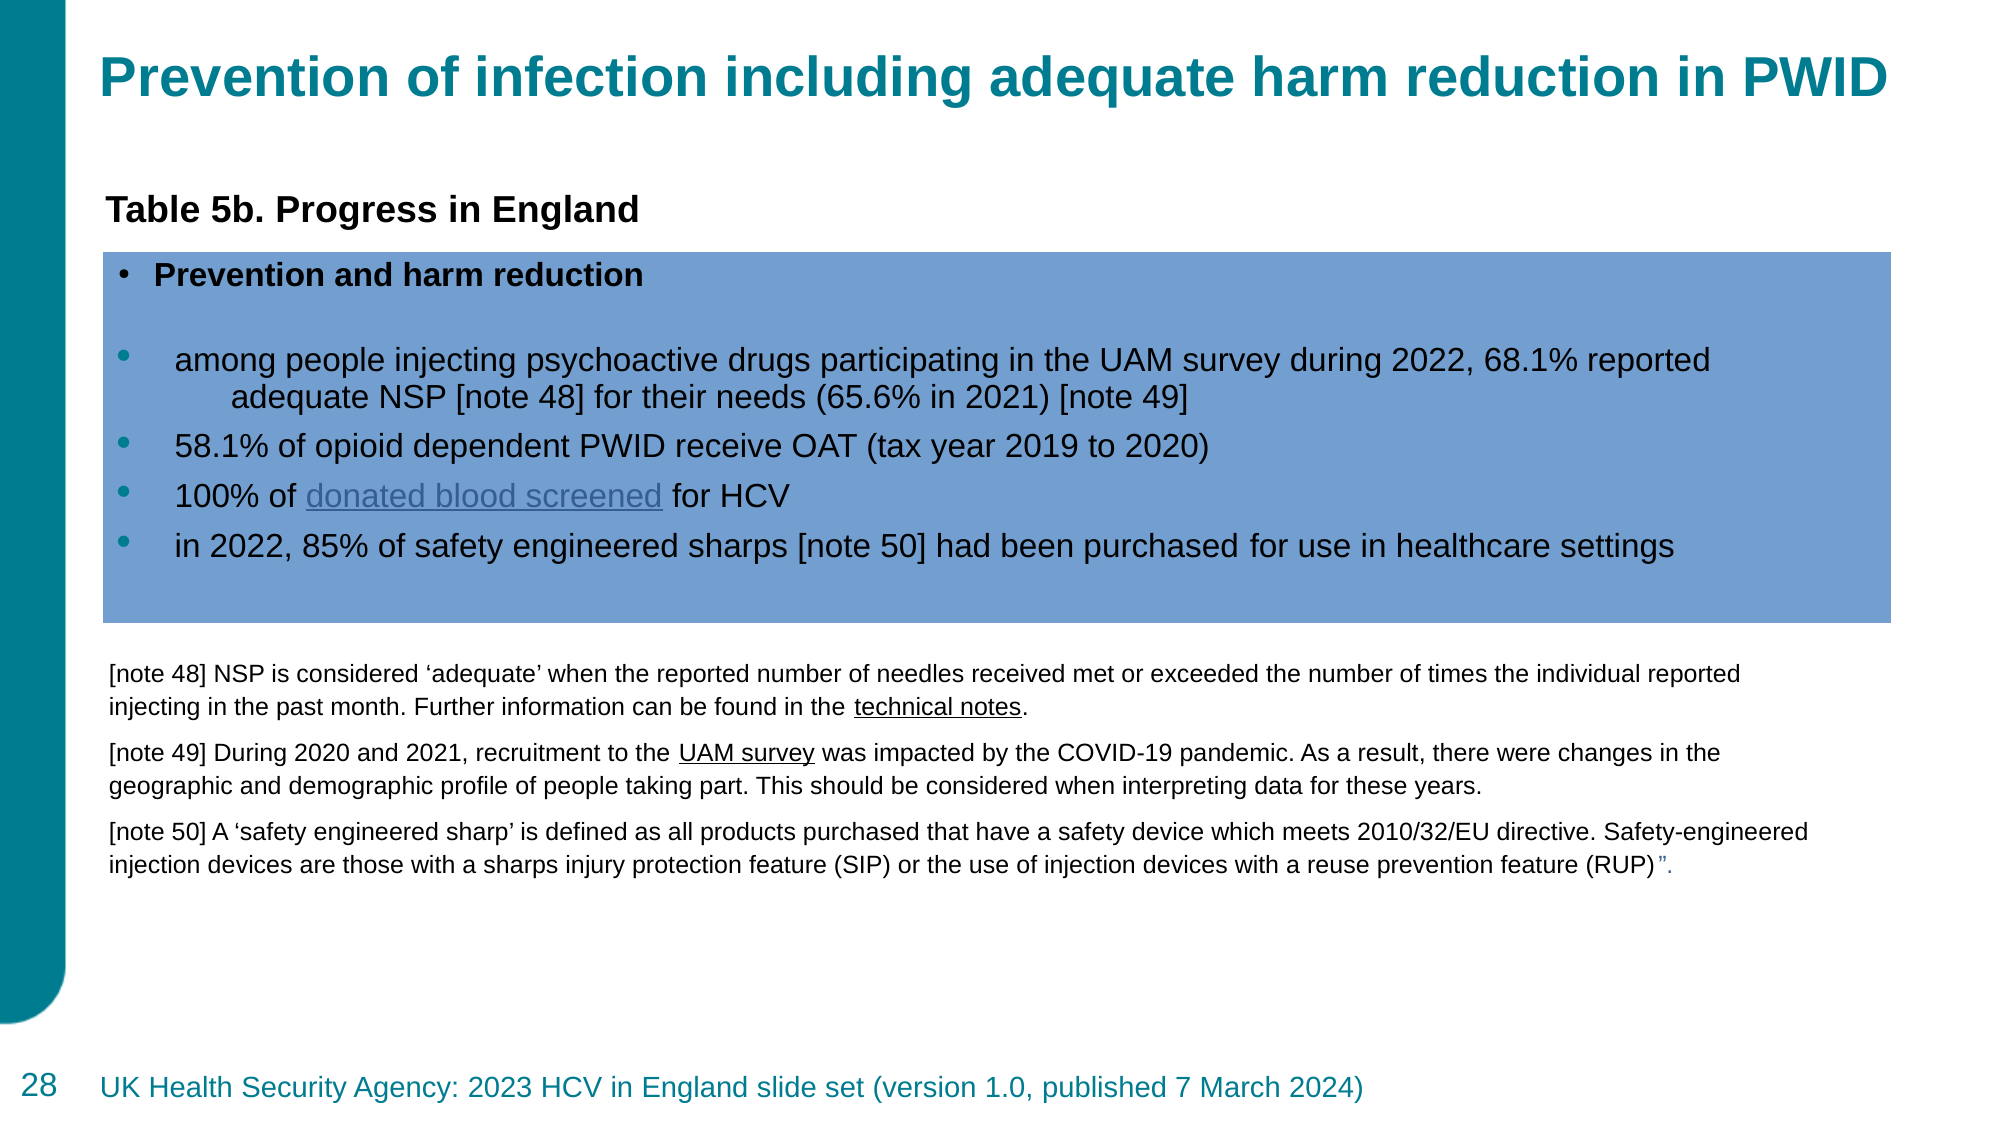

# Prevention of infection including adequate harm reduction in PWID
Table 5b. Progress in England
| Prevention and harm reduction |
| --- |
| among people injecting psychoactive drugs participating in the UAM survey during 2022, 68.1% reported adequate NSP [note 48] for their needs (65.6% in 2021) [note 49] 58.1% of opioid dependent PWID receive OAT (tax year 2019 to 2020) 100% of donated blood screened for HCV  in 2022, 85% of safety engineered sharps [note 50] had been purchased for use in healthcare settings |
[note 48] NSP is considered ‘adequate’ when the reported number of needles received met or exceeded the number of times the individual reported injecting in the past month. Further information can be found in the technical notes.
[note 49] During 2020 and 2021, recruitment to the UAM survey was impacted by the COVID-19 pandemic. As a result, there were changes in the geographic and demographic profile of people taking part. This should be considered when interpreting data for these years.
[note 50] A ‘safety engineered sharp’ is defined as all products purchased that have a safety device which meets 2010/32/EU directive. Safety-engineered injection devices are those with a sharps injury protection feature (SIP) or the use of injection devices with a reuse prevention feature (RUP)”.
28
UK Health Security Agency: 2023 HCV in England slide set (version 1.0, published 7 March 2024)